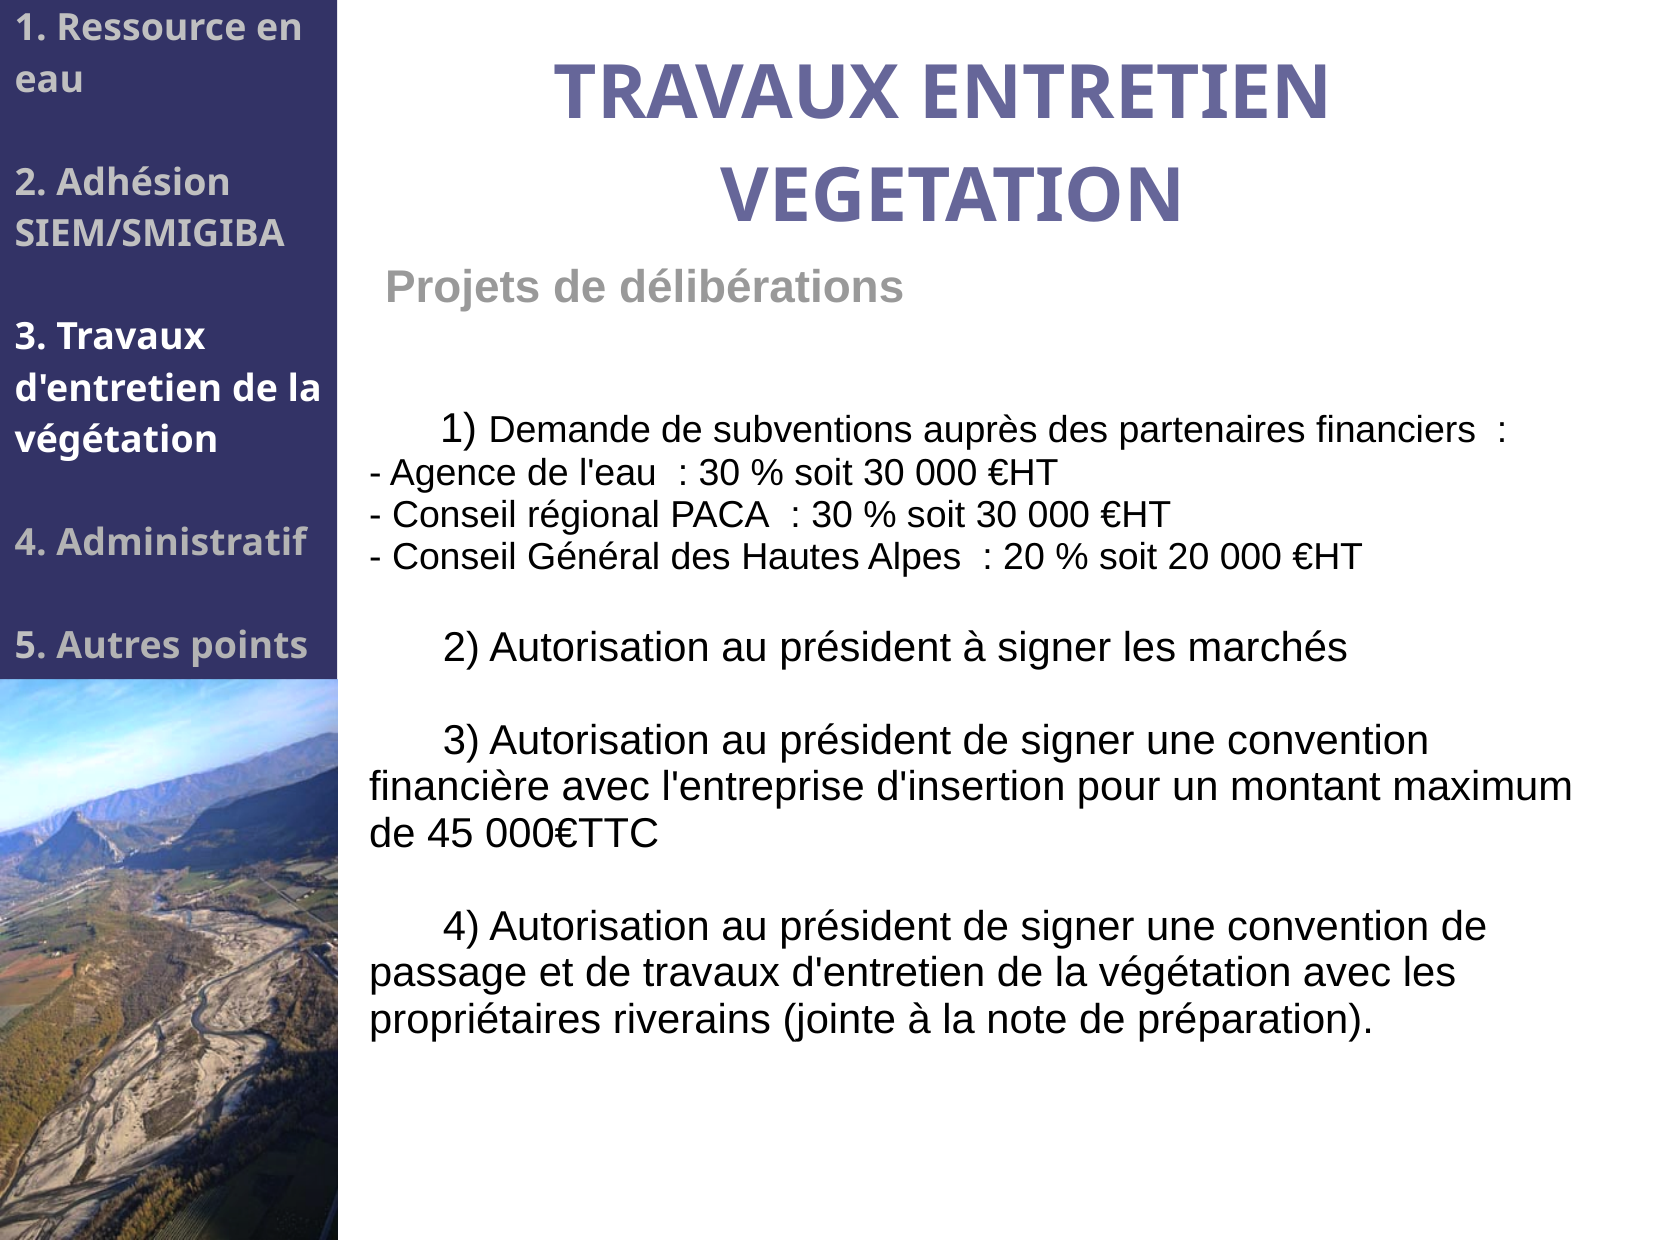

1. Ressource en eau
2. Adhésion SIEM/SMIGIBA
3. Travaux d'entretien de la végétation
4. Administratif
5. Autres points
TRAVAUX ENTRETIEN
VEGETATION
Projets de délibérations
1) Demande de subventions auprès des partenaires financiers  :
- Agence de l'eau  : 30 % soit 30 000 €HT
- Conseil régional PACA  : 30 % soit 30 000 €HT
- Conseil Général des Hautes Alpes  : 20 % soit 20 000 €HT
	2) Autorisation au président à signer les marchés
	3) Autorisation au président de signer une convention financière avec l'entreprise d'insertion pour un montant maximum de 45 000€TTC
	4) Autorisation au président de signer une convention de passage et de travaux d'entretien de la végétation avec les propriétaires riverains (jointe à la note de préparation).